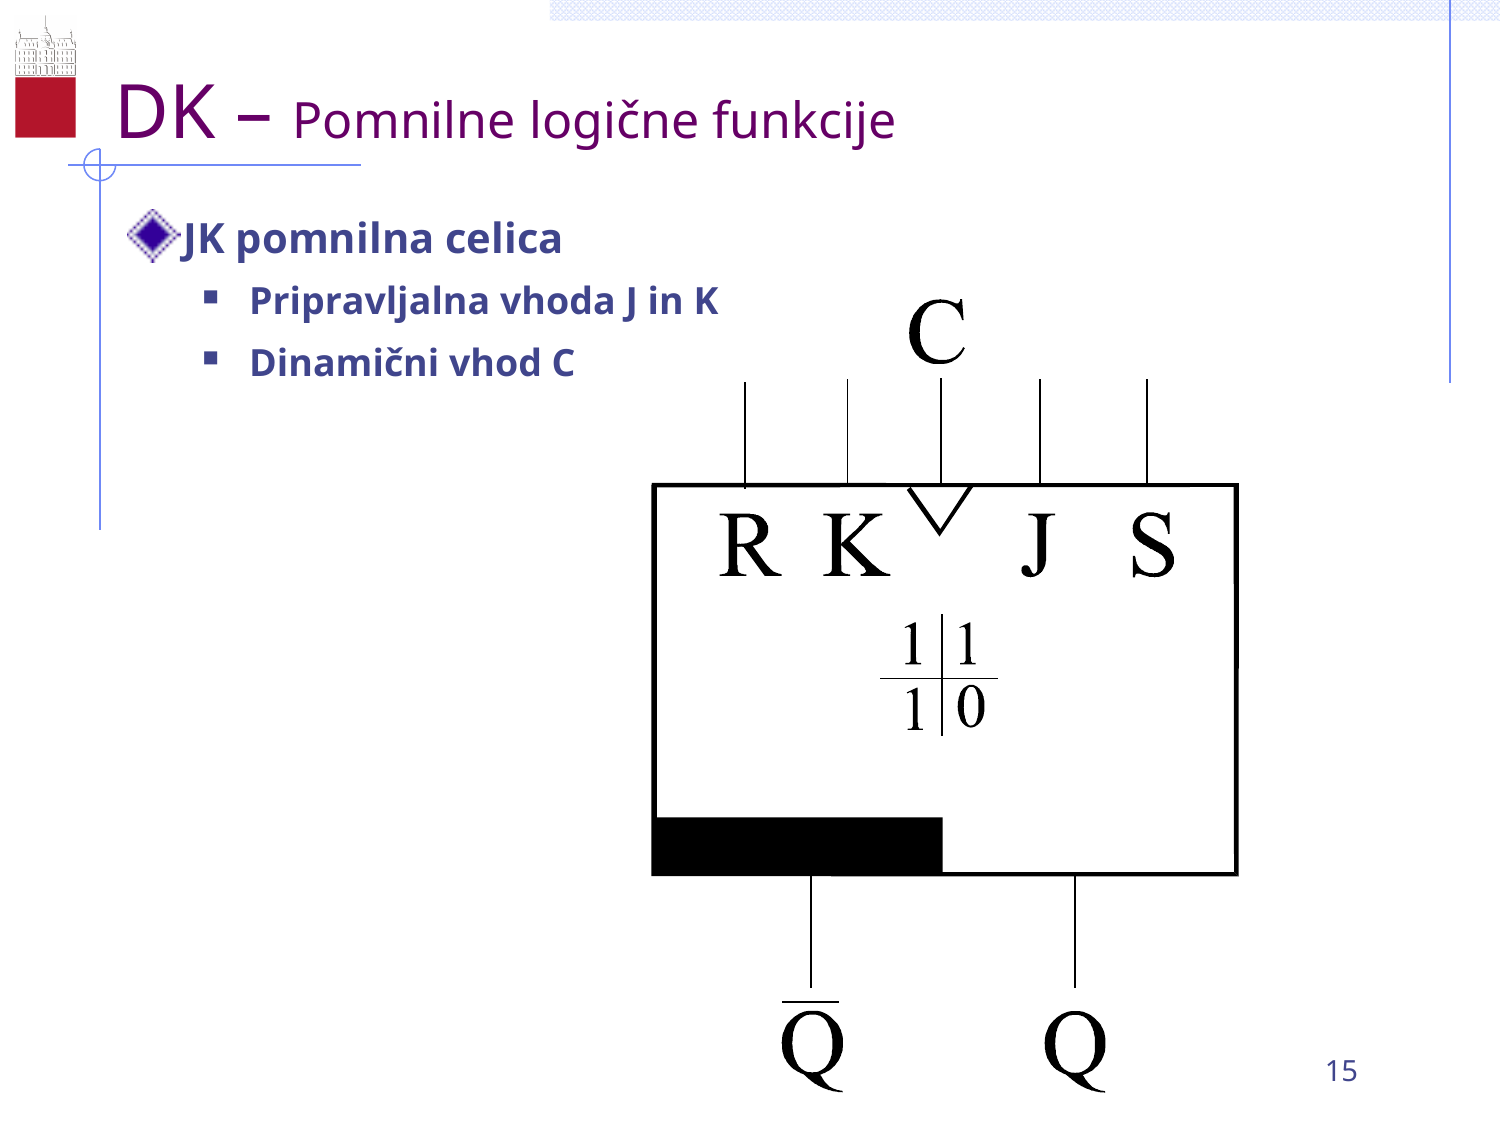

DK – Pomnilne logične funkcije
# JK pomnilna celica
Pripravljalna vhoda J in K
Dinamični vhod C